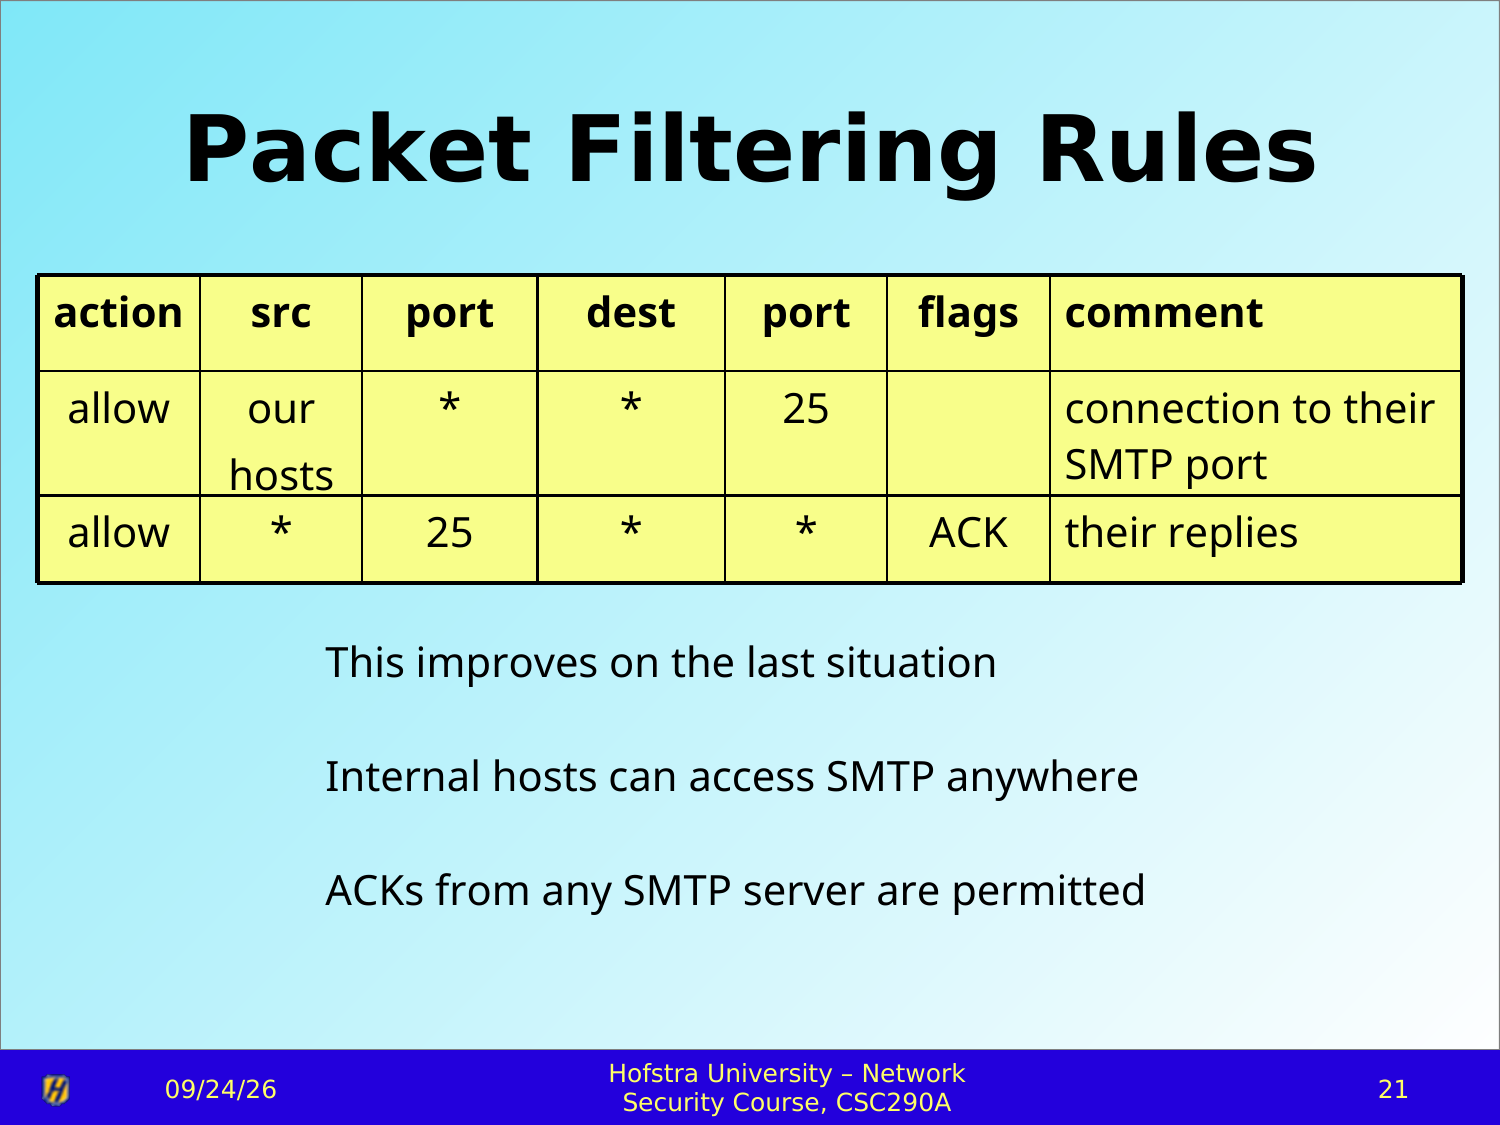

# Packet Filtering Rules
action
src
port
dest
port
flags
comment
allow
our
hosts
*
*
25
connection to their SMTP port
allow
*
25
*
*
ACK
their replies
 This improves on the last situation
 Internal hosts can access SMTP anywhere
 ACKs from any SMTP server are permitted
21